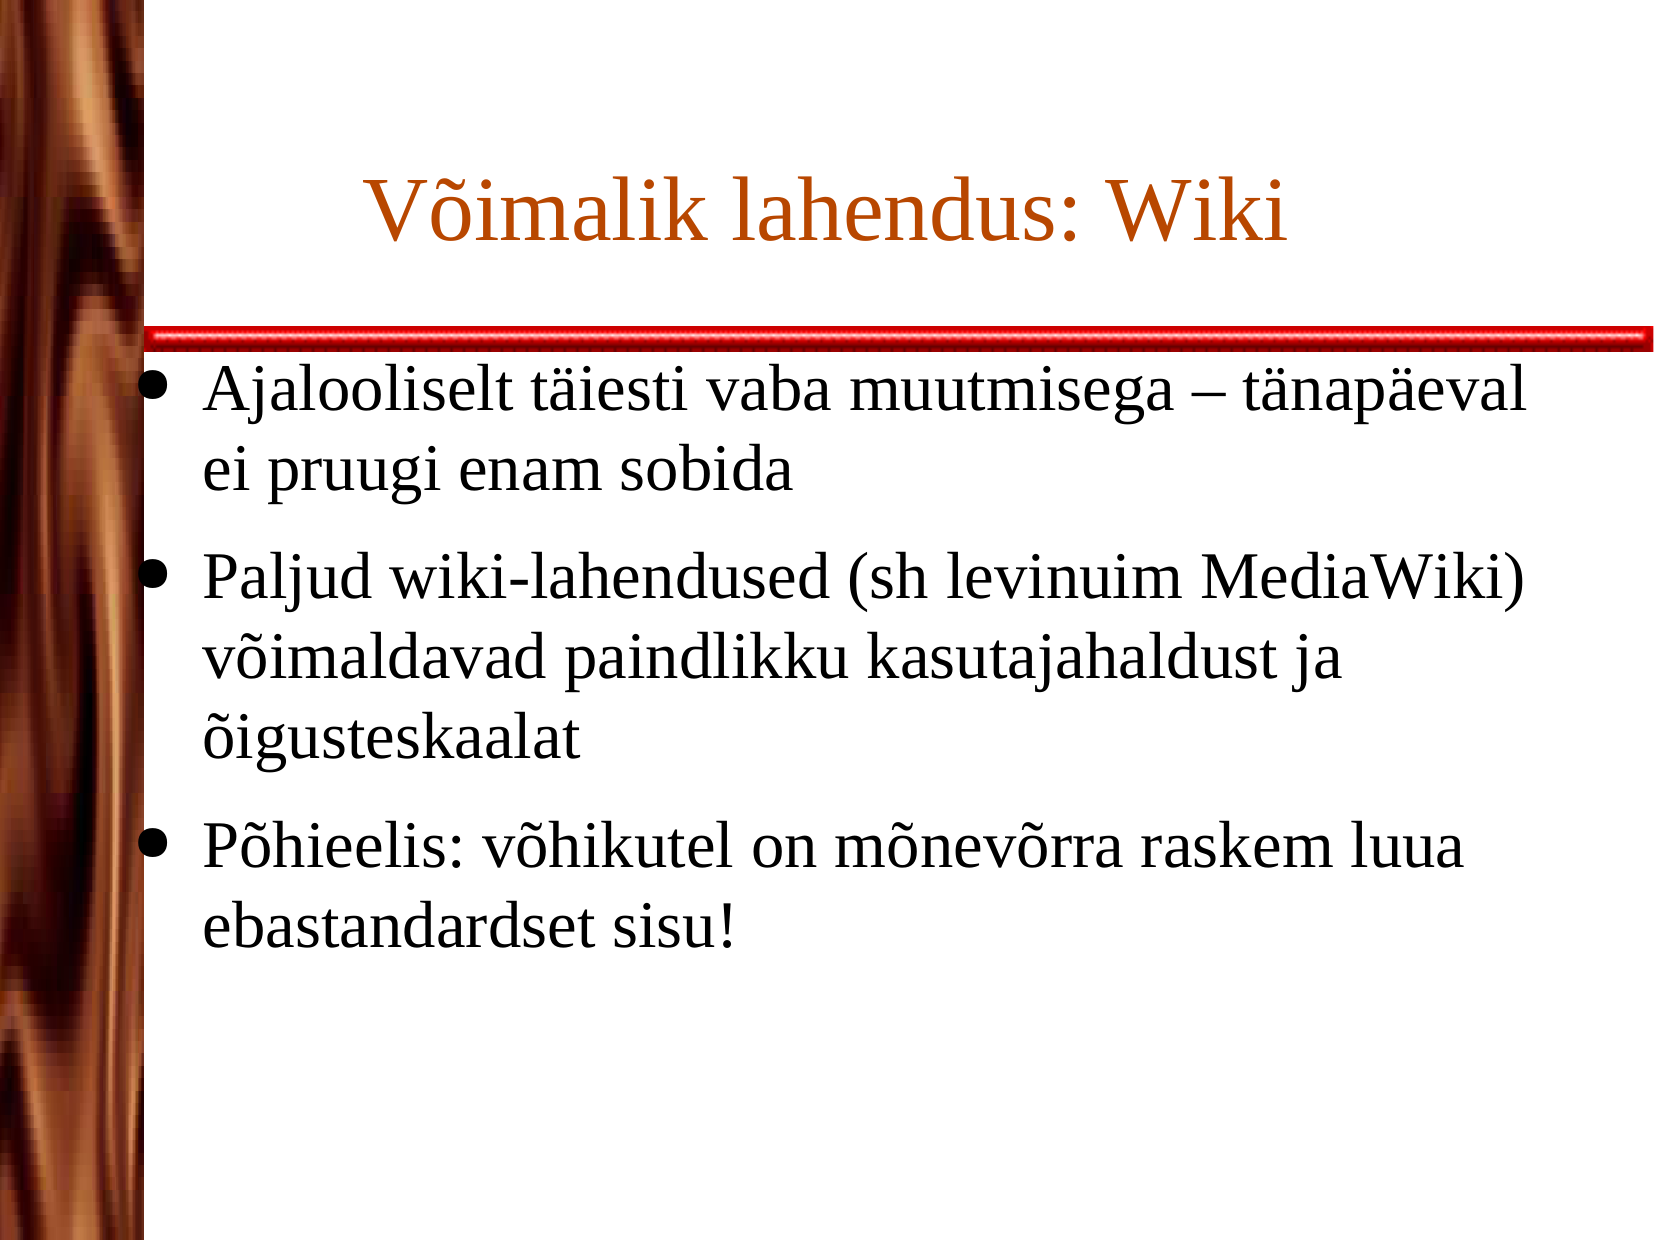

# Võimalik lahendus: Wiki
Ajalooliselt täiesti vaba muutmisega – tänapäeval ei pruugi enam sobida
Paljud wiki-lahendused (sh levinuim MediaWiki) võimaldavad paindlikku kasutajahaldust ja õigusteskaalat
Põhieelis: võhikutel on mõnevõrra raskem luua ebastandardset sisu!